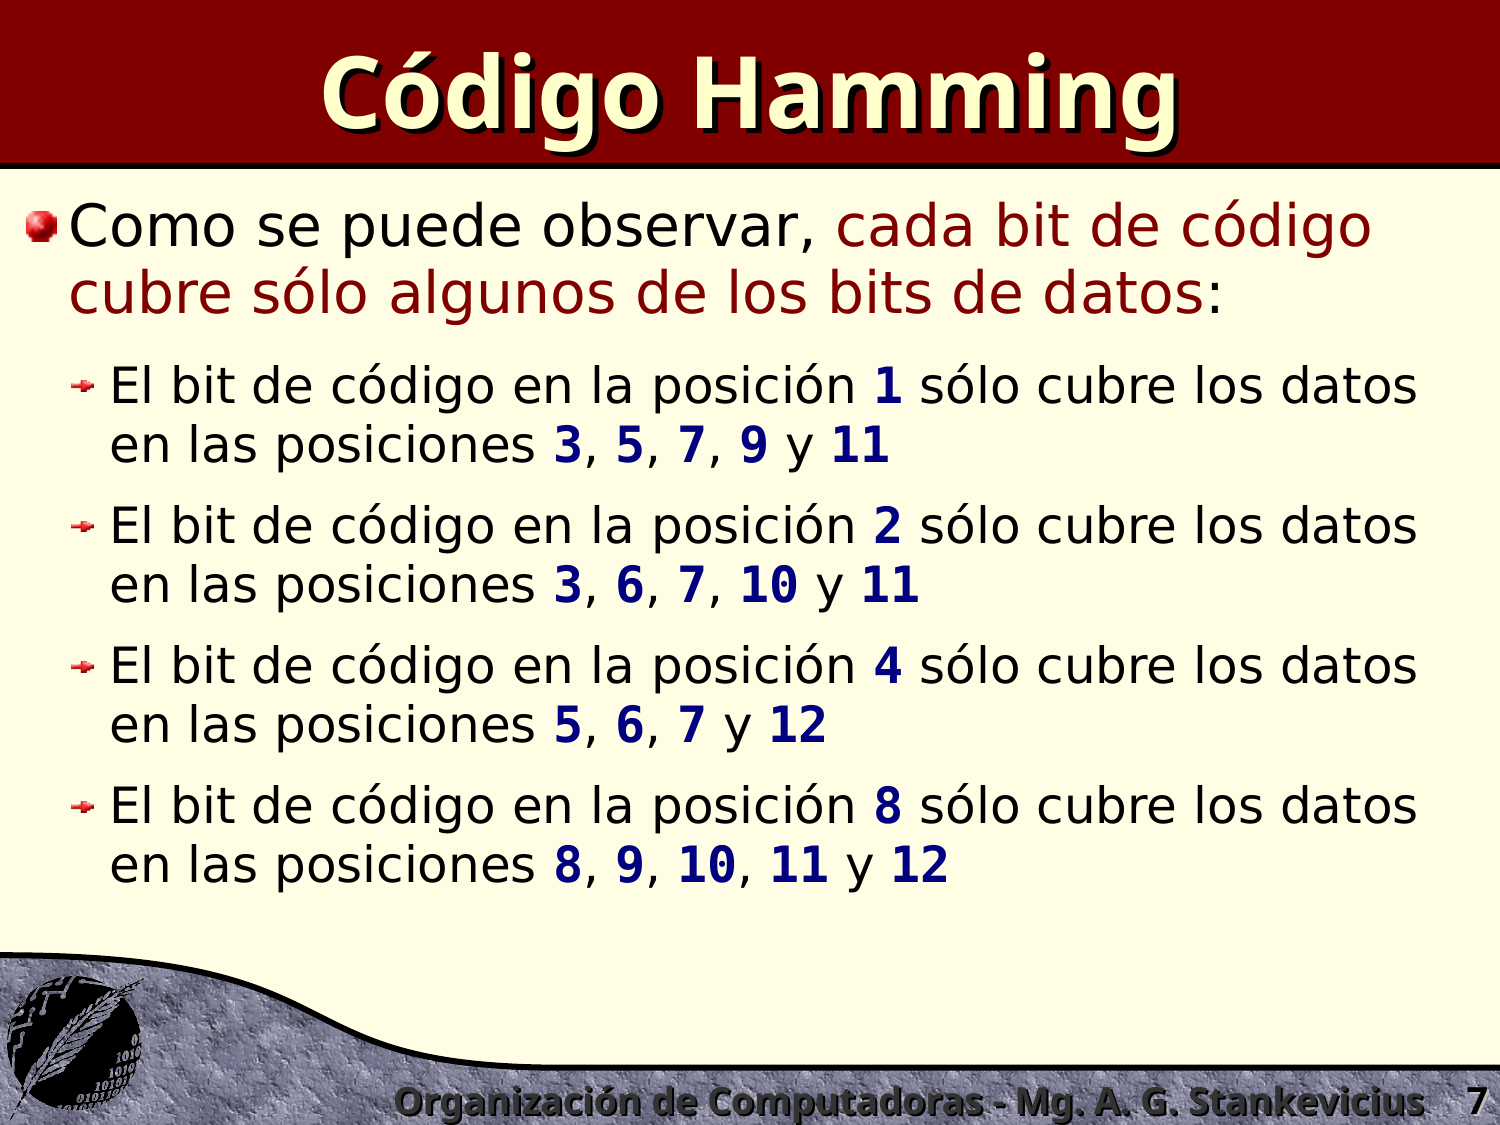

# Código Hamming
Como se puede observar, cada bit de código cubre sólo algunos de los bits de datos:
El bit de código en la posición 1 sólo cubre los datos en las posiciones 3, 5, 7, 9 y 11
El bit de código en la posición 2 sólo cubre los datos en las posiciones 3, 6, 7, 10 y 11
El bit de código en la posición 4 sólo cubre los datos en las posiciones 5, 6, 7 y 12
El bit de código en la posición 8 sólo cubre los datos en las posiciones 8, 9, 10, 11 y 12
7